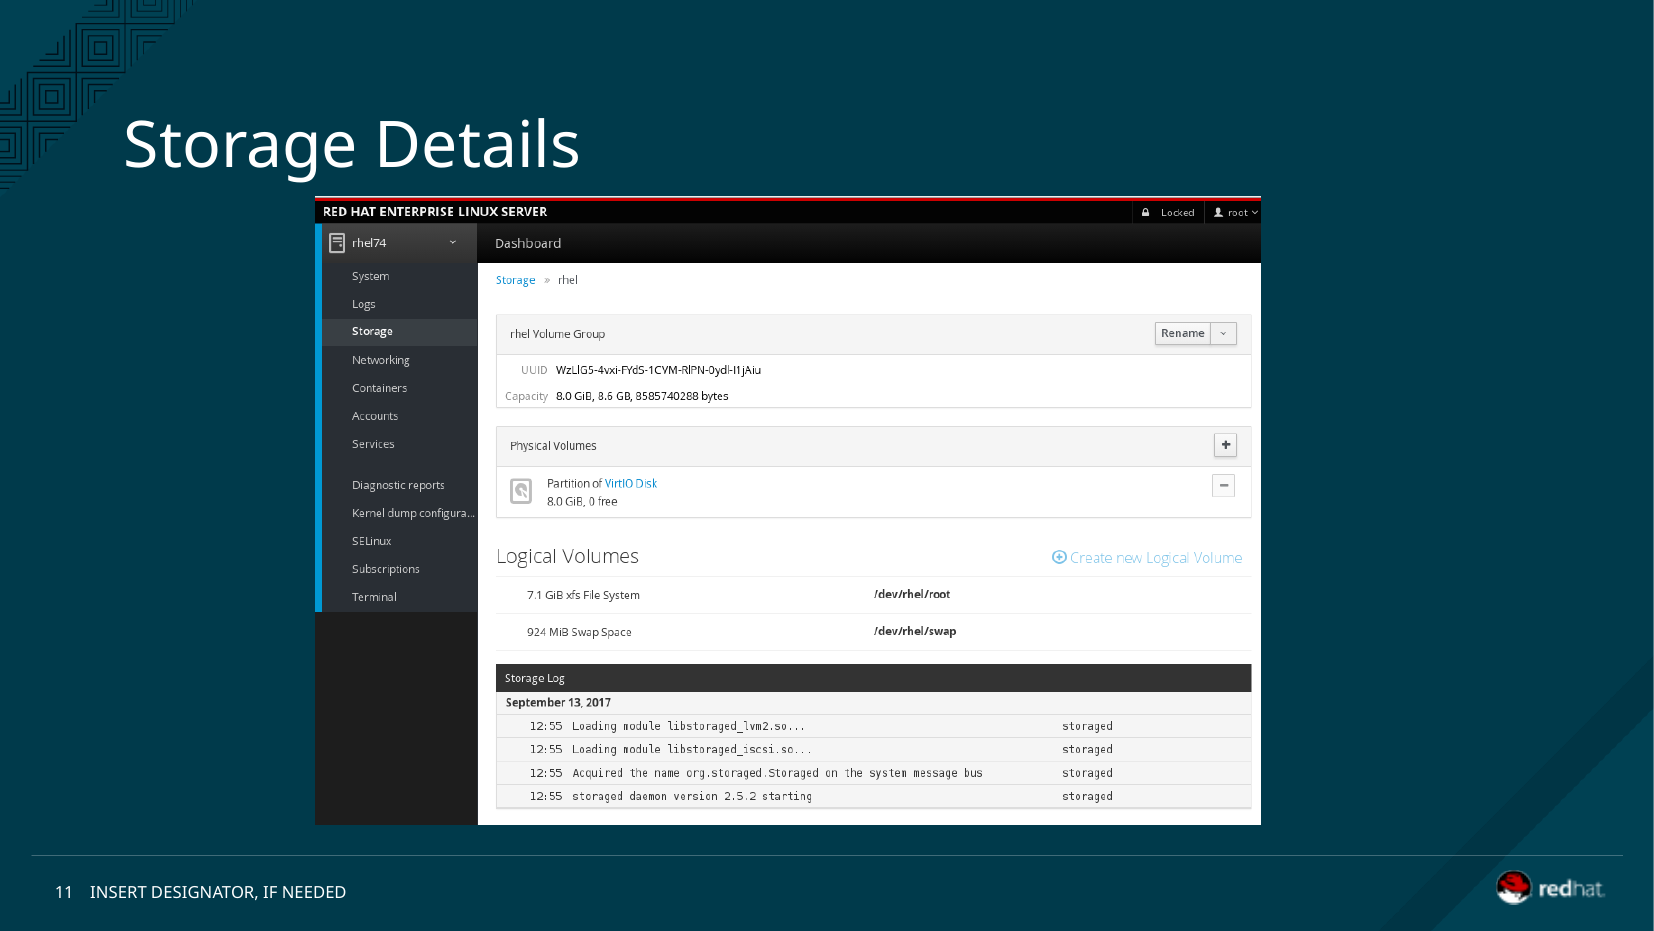

# Storage Details
11
INSERT DESIGNATOR, IF NEEDED